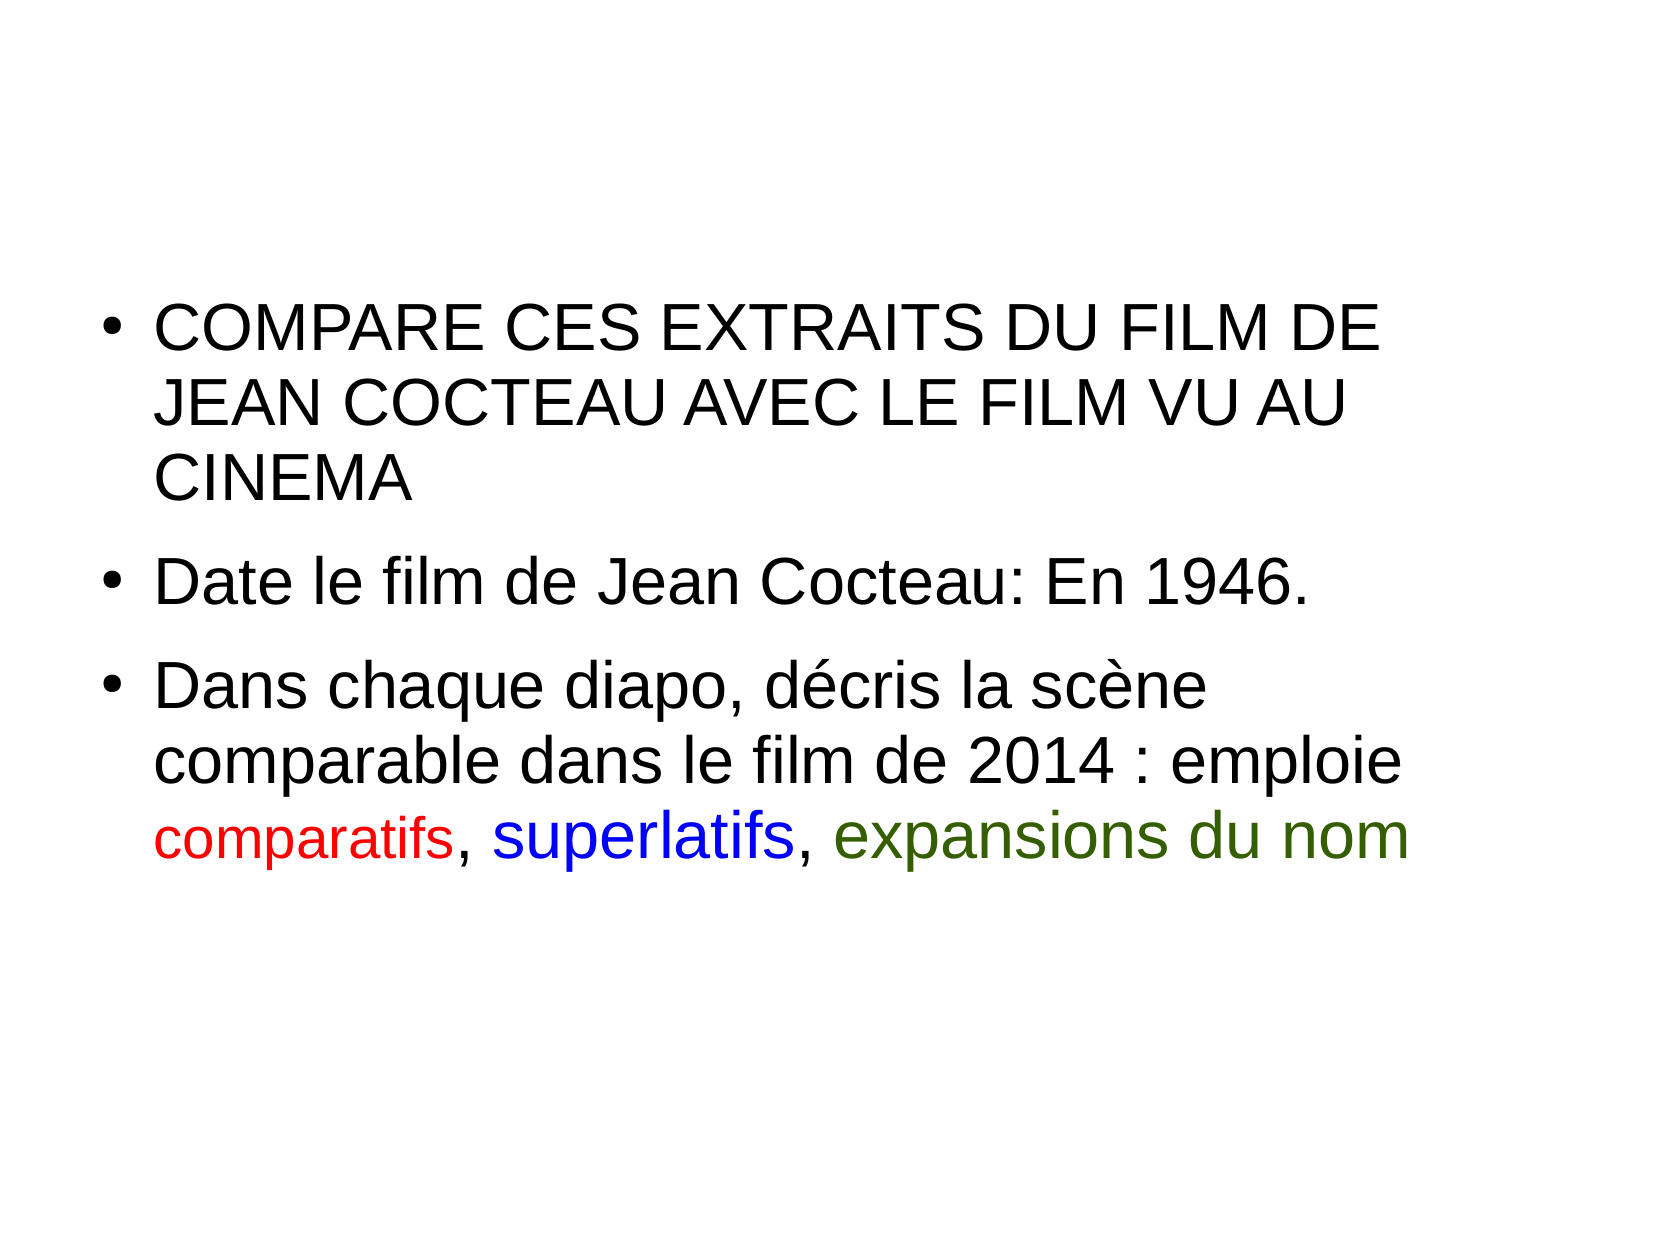

# COMPARE CES EXTRAITS DU FILM DE JEAN COCTEAU AVEC LE FILM VU AU CINEMA
Date le film de Jean Cocteau: En 1946.
Dans chaque diapo, décris la scène comparable dans le film de 2014 : emploie comparatifs, superlatifs, expansions du nom